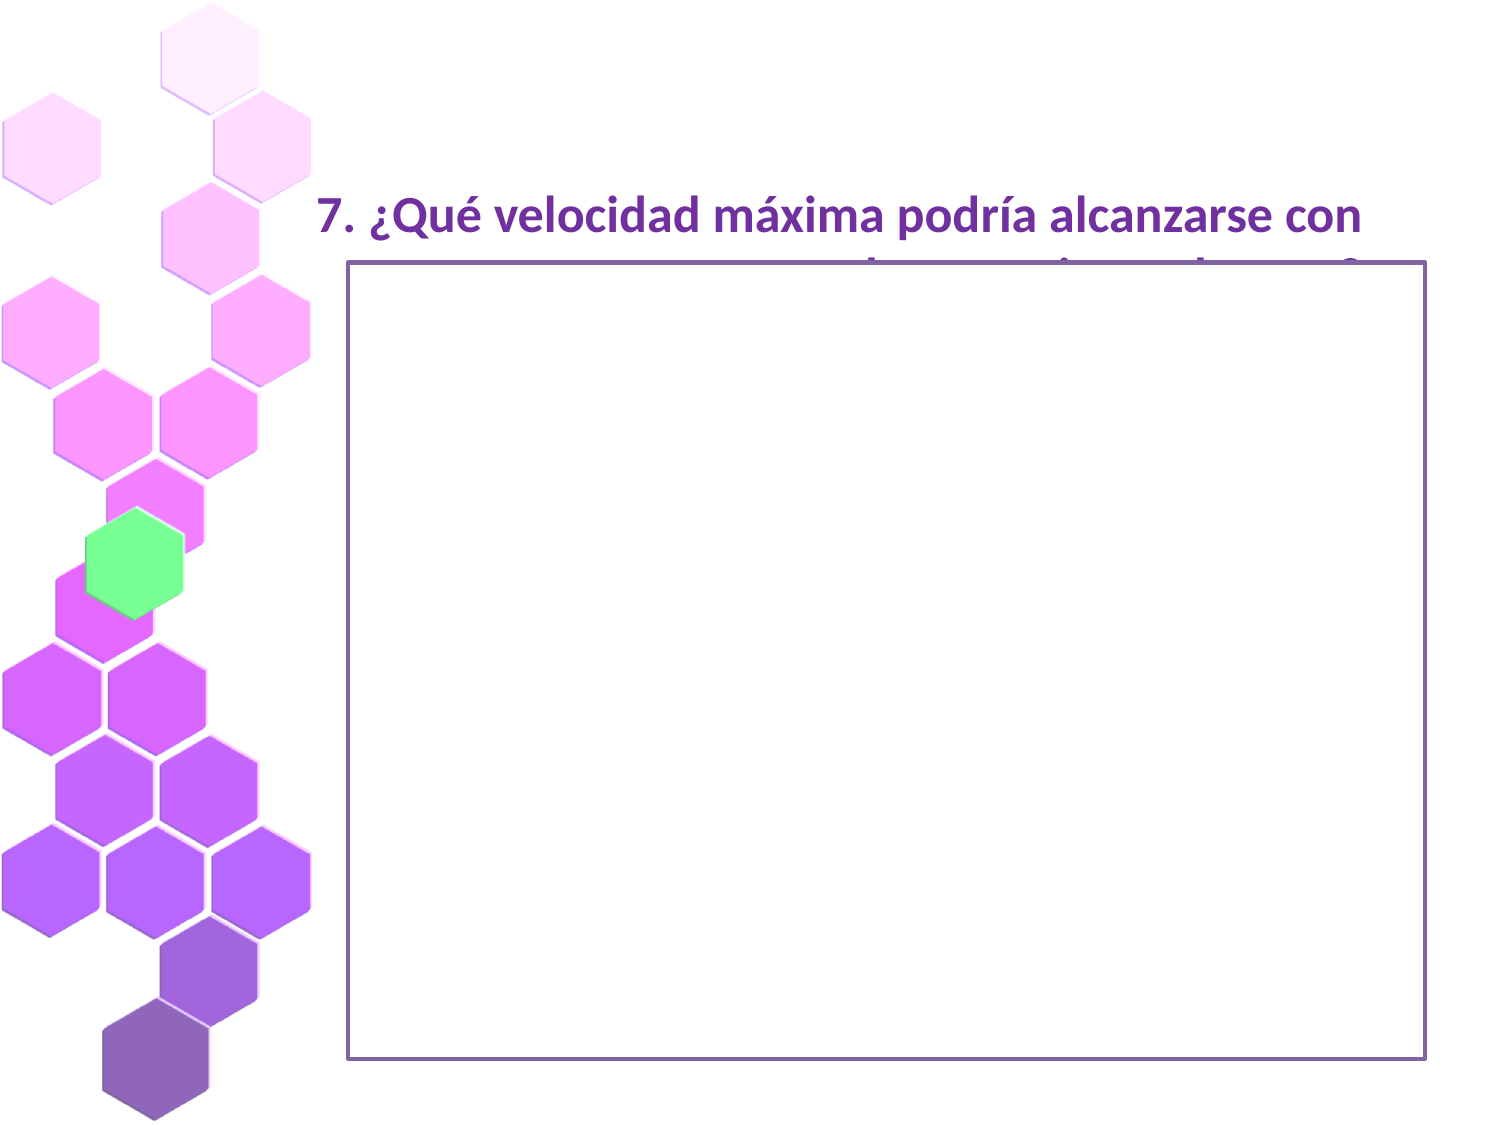

# 7. ¿Qué velocidad máxima podría alcanzarse con alguna tarjeta Ethernet?